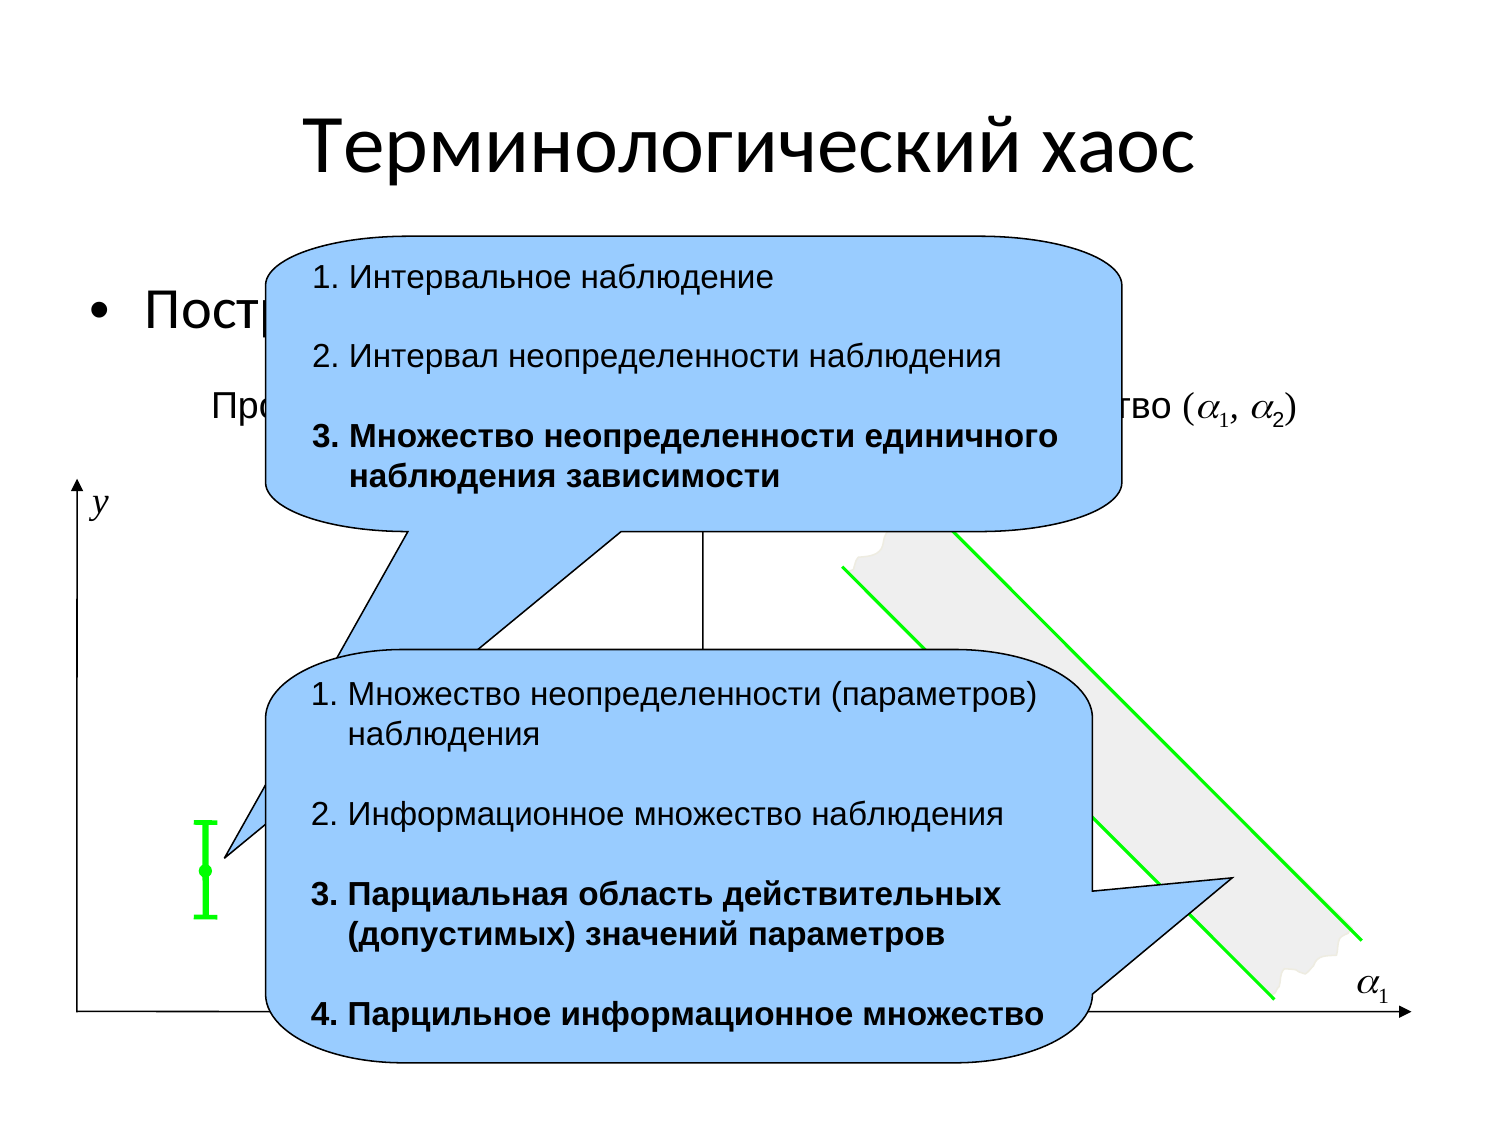

# Терминологический хаос
1. Интервальное наблюдение
2. Интервал неопределенности наблюдения
3. Множество неопределенности единичного
 наблюдения зависимости
Построение модели y = 1 + 2x
Пространство (x, y)
Пространство (1, 2)
y
2
1. Множество неопределенности (параметров)
 наблюдения
2. Информационное множество наблюдения
3. Парциальная область действительных
 (допустимых) значений параметров
4. Парцильное информационное множество
1
x